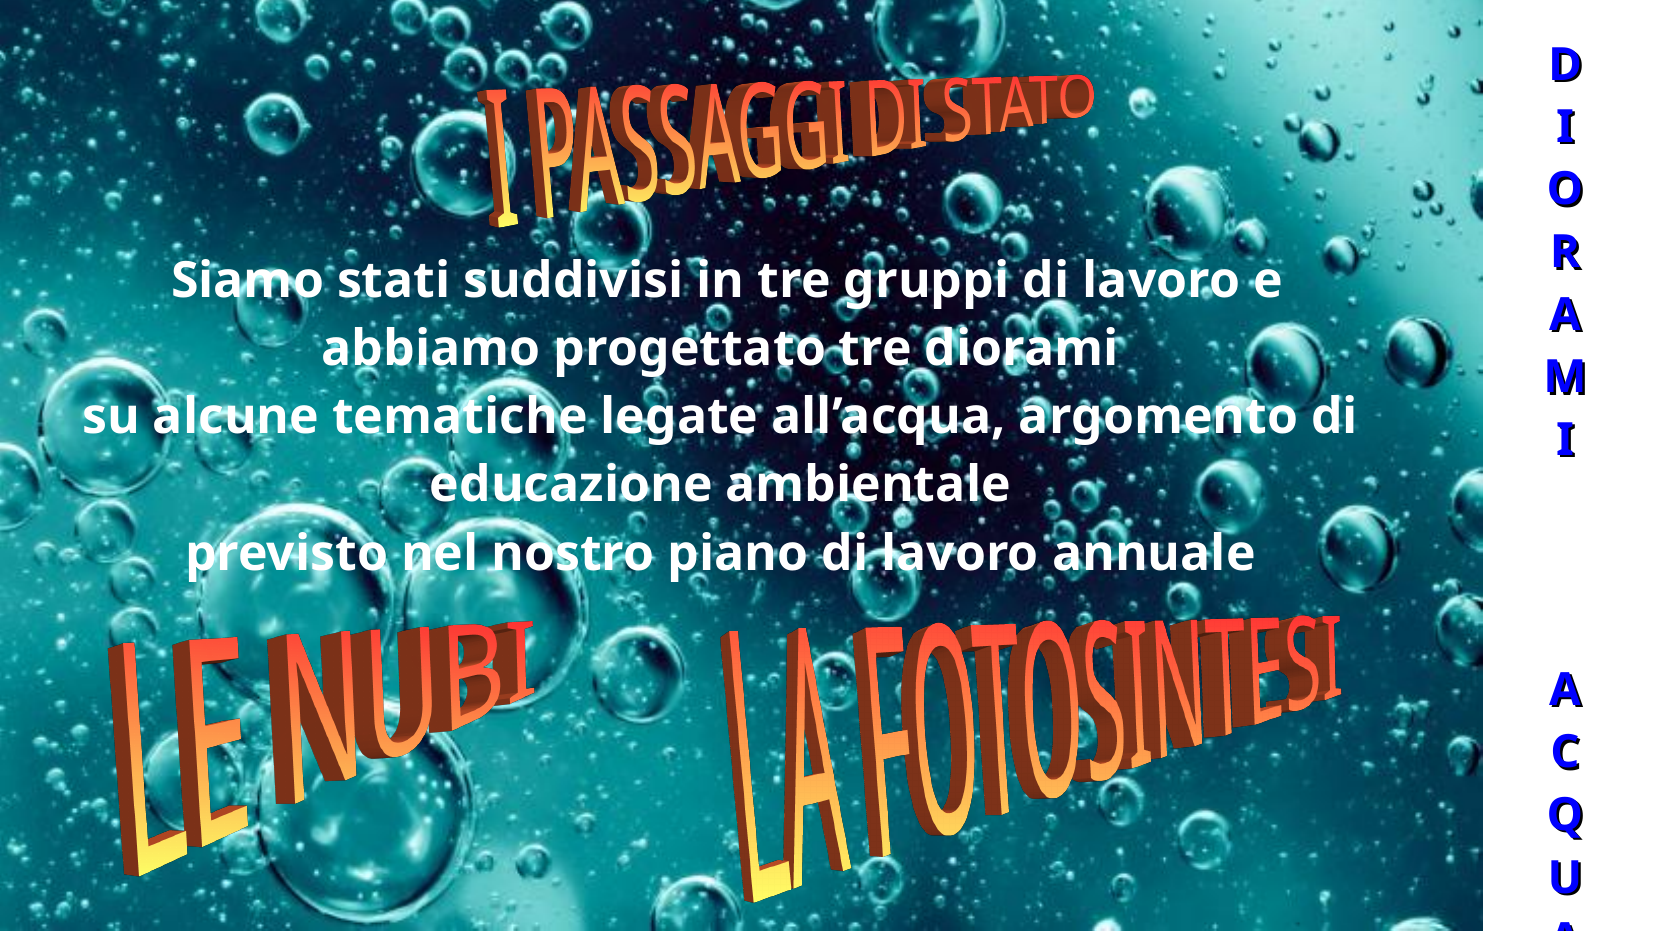

D
I
O
R
A
M
I
A
C
Q
U
A
I PASSAGGI DI STATO
 Siamo stati suddivisi in tre gruppi di lavoro e abbiamo progettato tre diorami
su alcune tematiche legate all’acqua, argomento di educazione ambientale
previsto nel nostro piano di lavoro annuale
LA FOTOSINTESI
LE NUBI